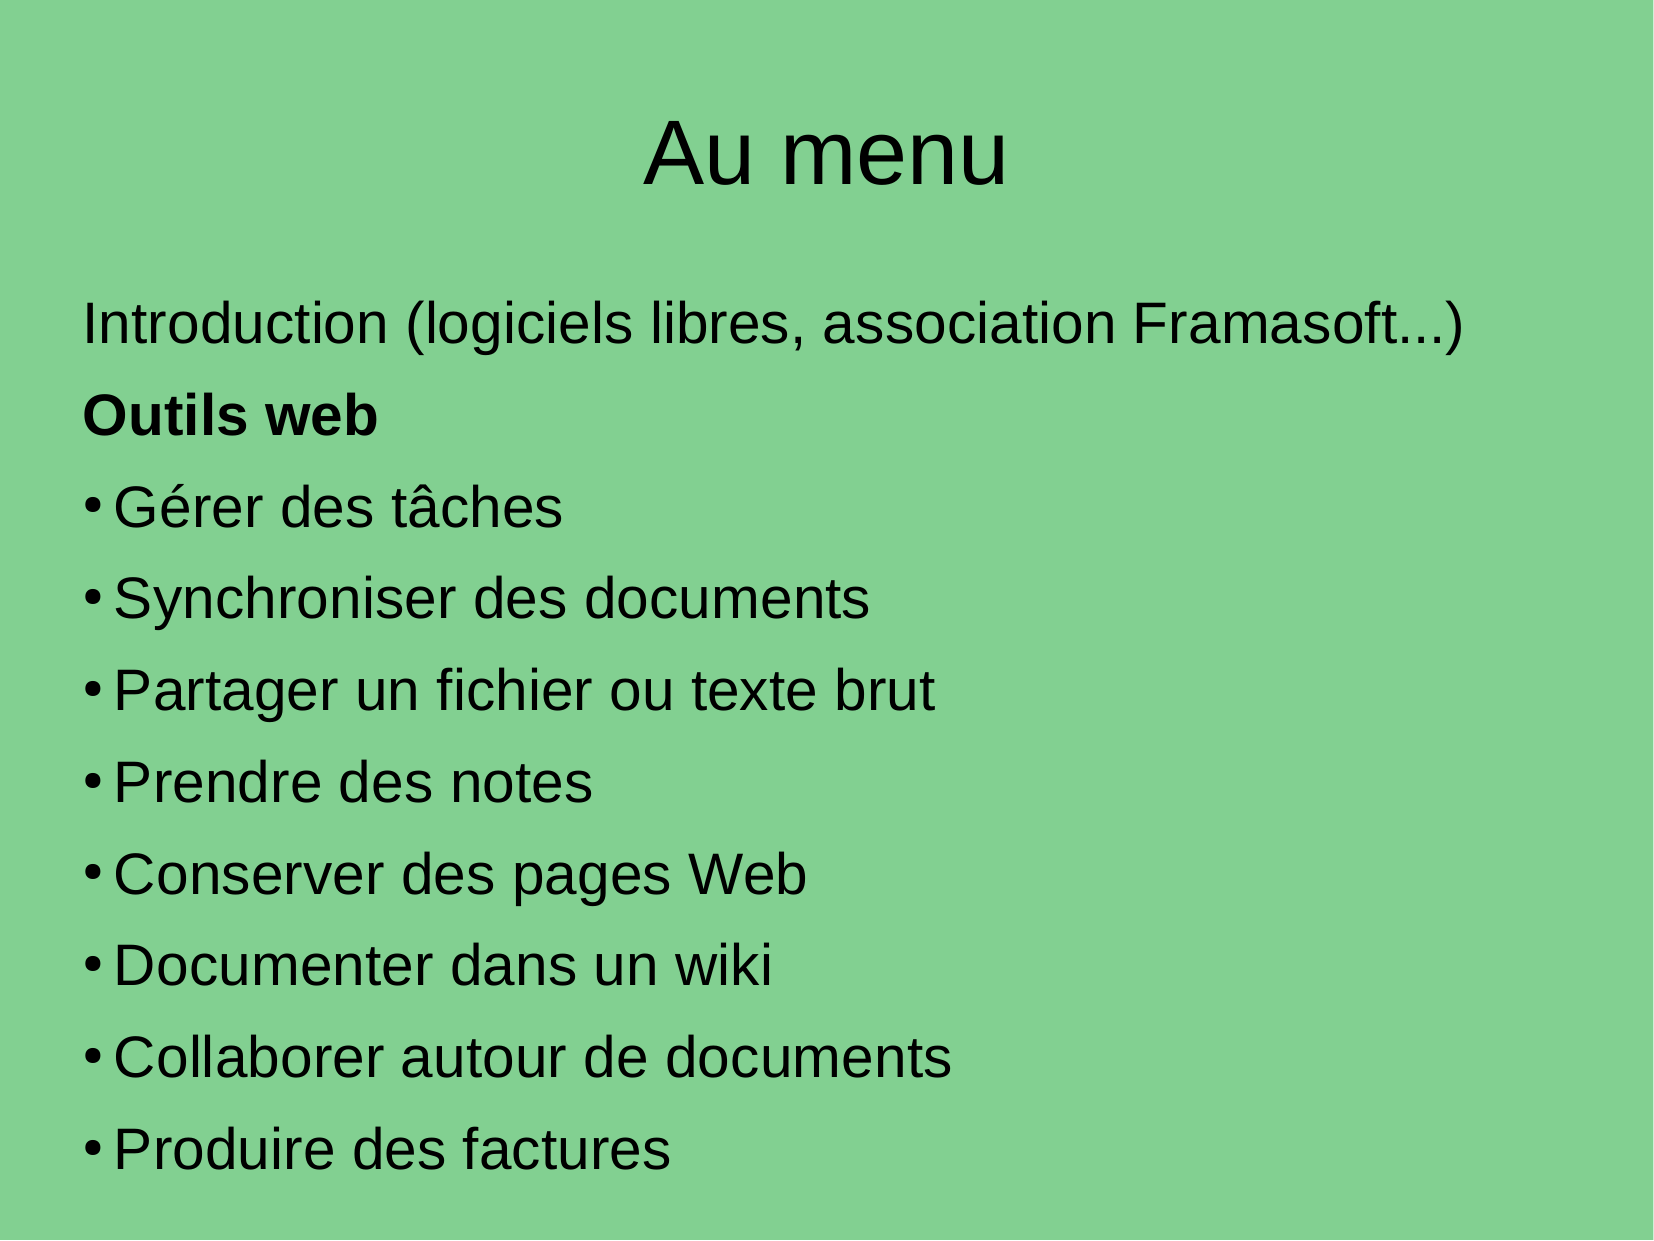

# Au menu
Introduction (logiciels libres, association Framasoft...)
Outils web
Gérer des tâches
Synchroniser des documents
Partager un fichier ou texte brut
Prendre des notes
Conserver des pages Web
Documenter dans un wiki
Collaborer autour de documents
Produire des factures